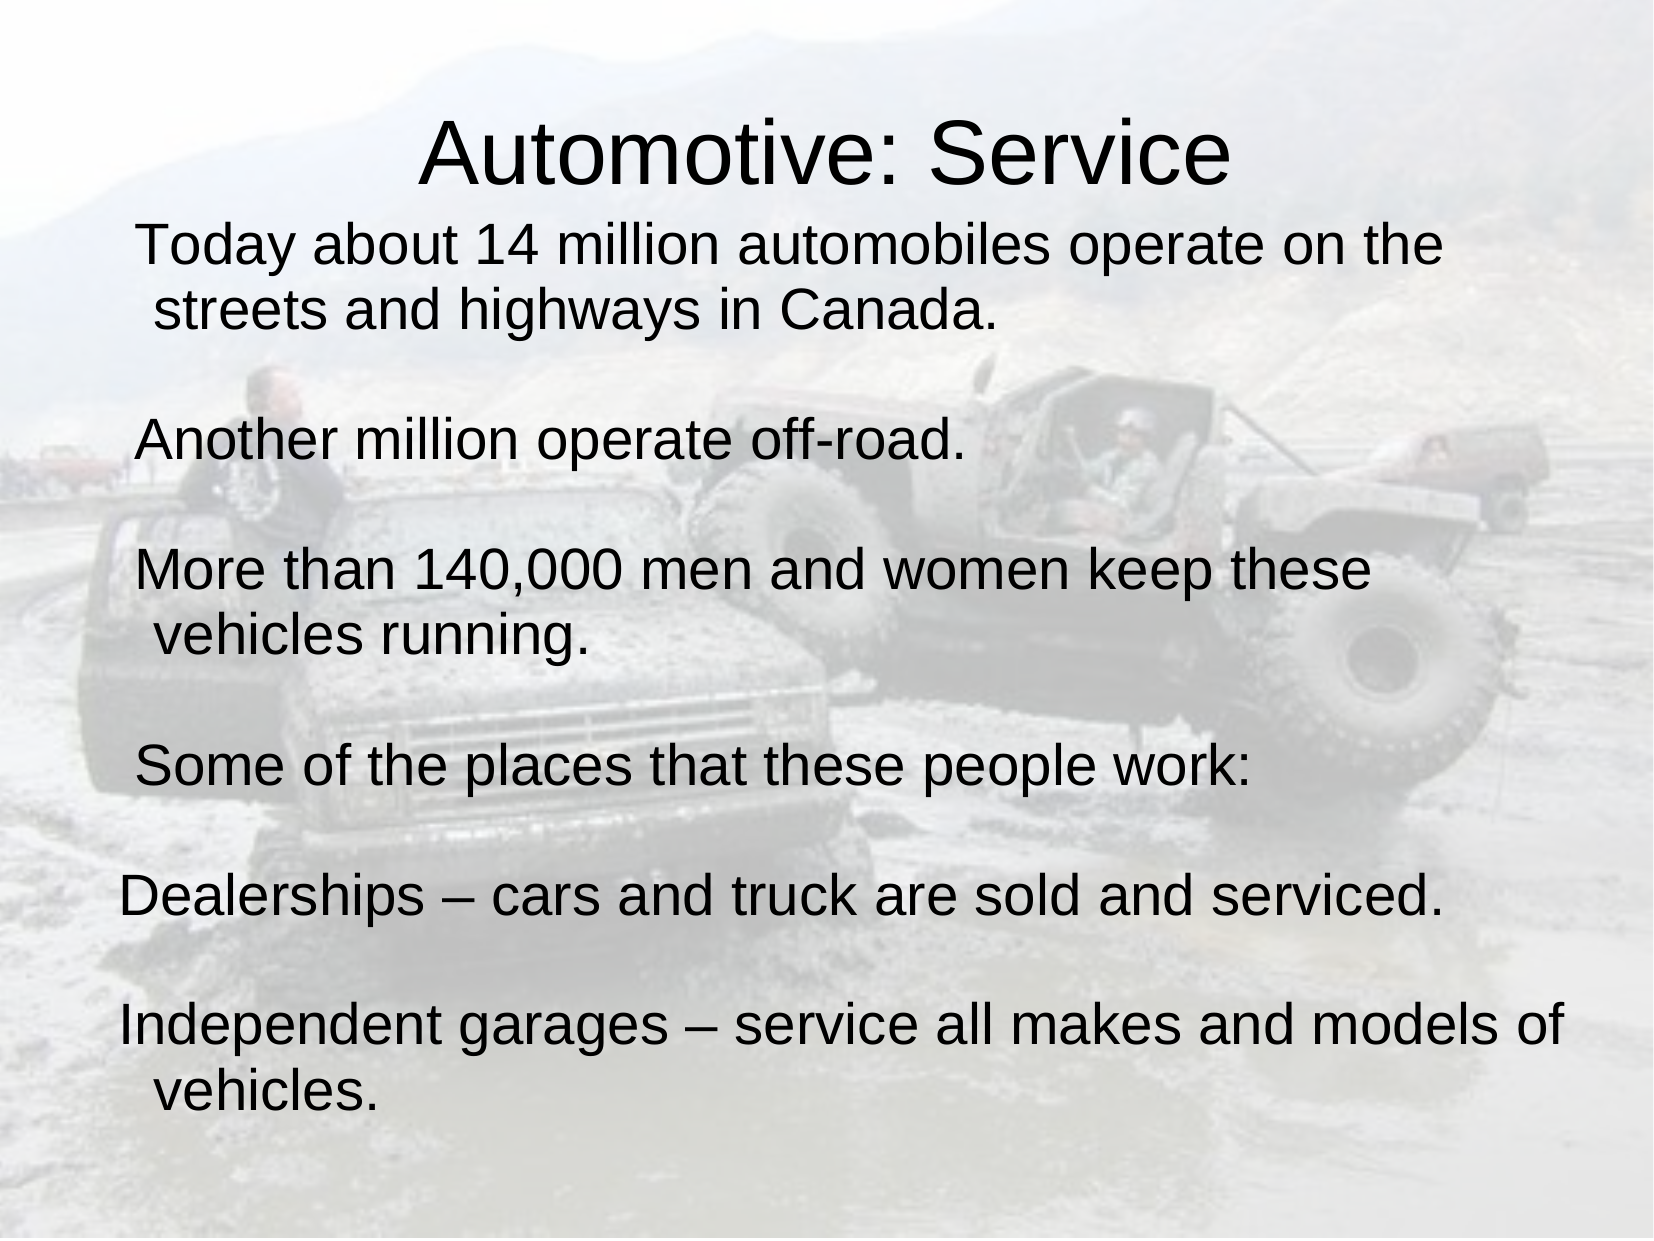

# Automotive: Service
 Today about 14 million automobiles operate on the streets and highways in Canada.
 Another million operate off-road.
 More than 140,000 men and women keep these vehicles running.
 Some of the places that these people work:
Dealerships – cars and truck are sold and serviced.
Independent garages – service all makes and models of vehicles.